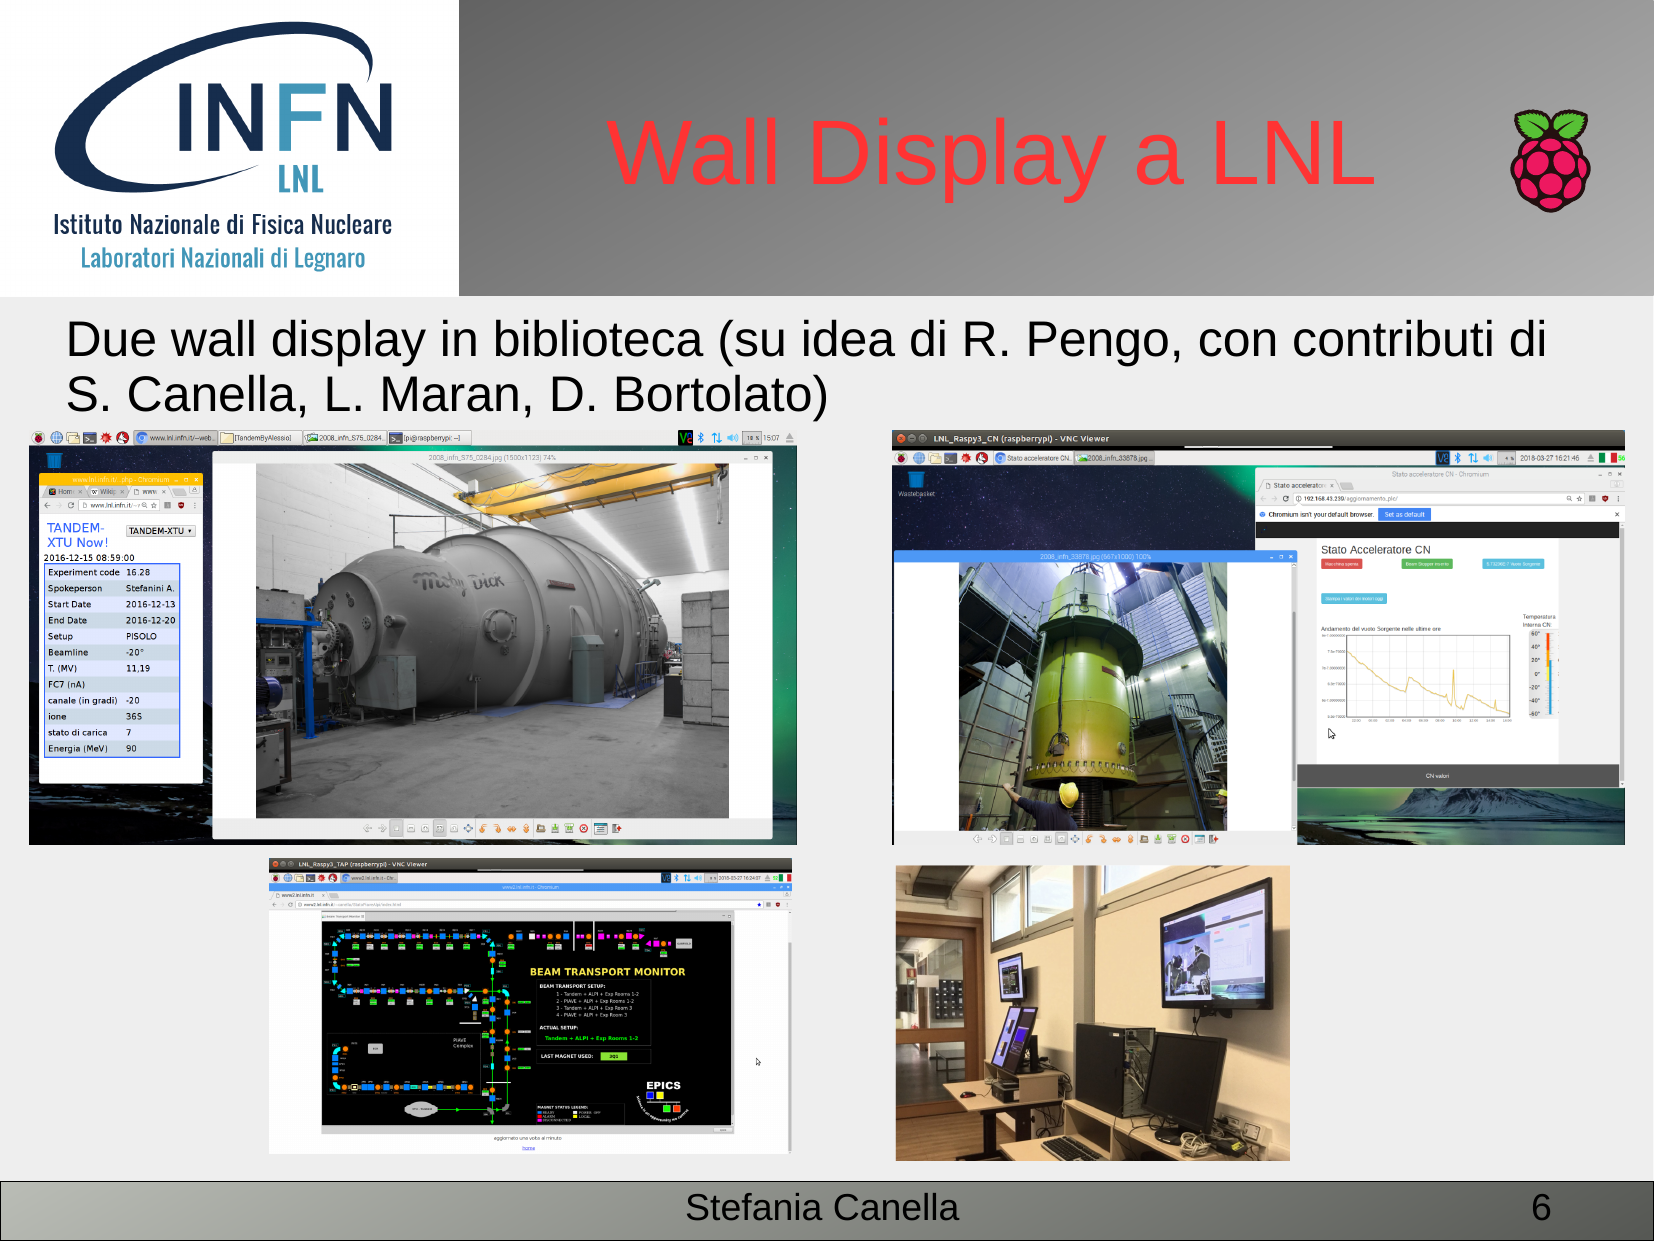

# Wall Display a LNL
Due wall display in biblioteca (su idea di R. Pengo, con contributi di S. Canella, L. Maran, D. Bortolato)
Stefania Canella